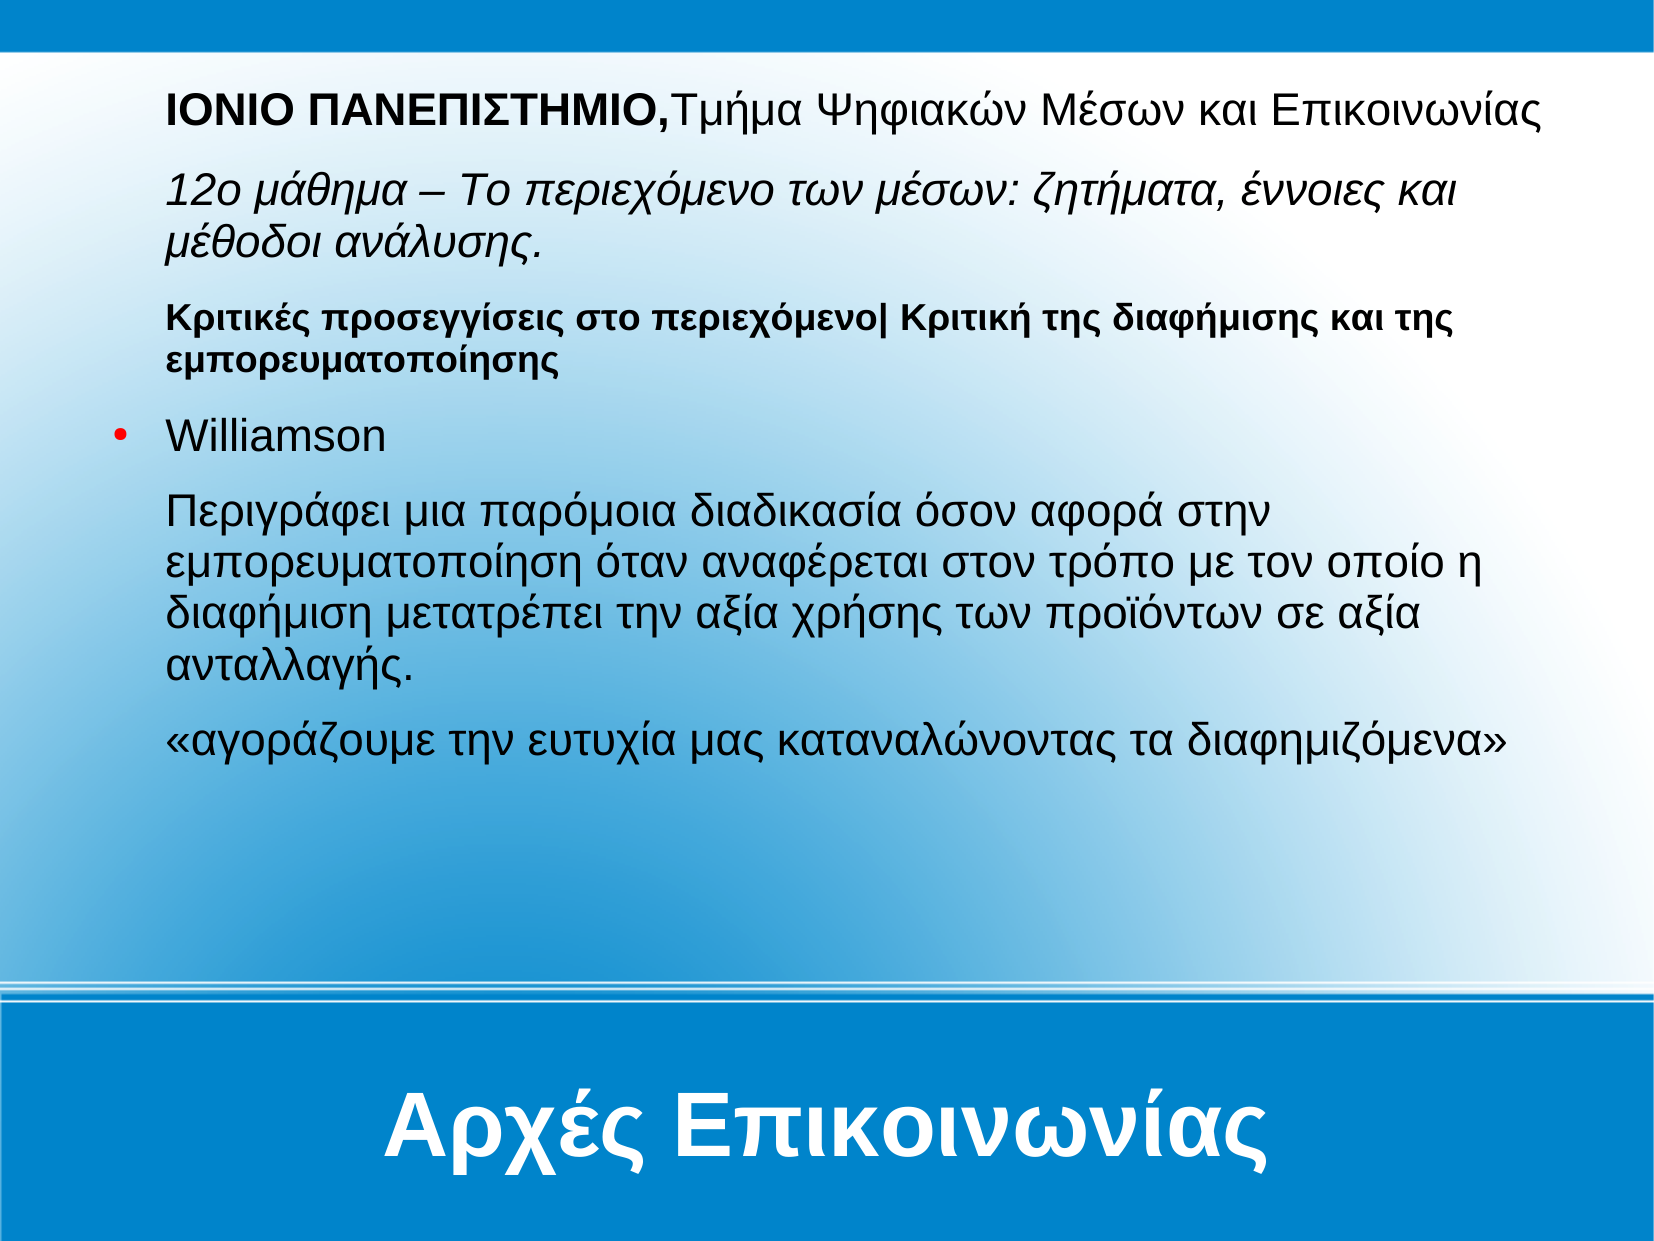

ΙΟΝΙΟ ΠΑΝΕΠΙΣΤΗΜΙΟ,Τμήμα Ψηφιακών Μέσων και Επικοινωνίας
12ο μάθημα – Το περιεχόμενο των μέσων: ζητήματα, έννοιες και μέθοδοι ανάλυσης.
Κριτικές προσεγγίσεις στο περιεχόμενο| Κριτική της διαφήμισης και της εμπορευματοποίησης
Williamson
Περιγράφει μια παρόμοια διαδικασία όσον αφορά στην εμπορευματοποίηση όταν αναφέρεται στον τρόπο με τον οποίο η διαφήμιση μετατρέπει την αξία χρήσης των προϊόντων σε αξία ανταλλαγής.
«αγοράζουμε την ευτυχία μας καταναλώνοντας τα διαφημιζόμενα»
# Αρχές Επικοινωνίας